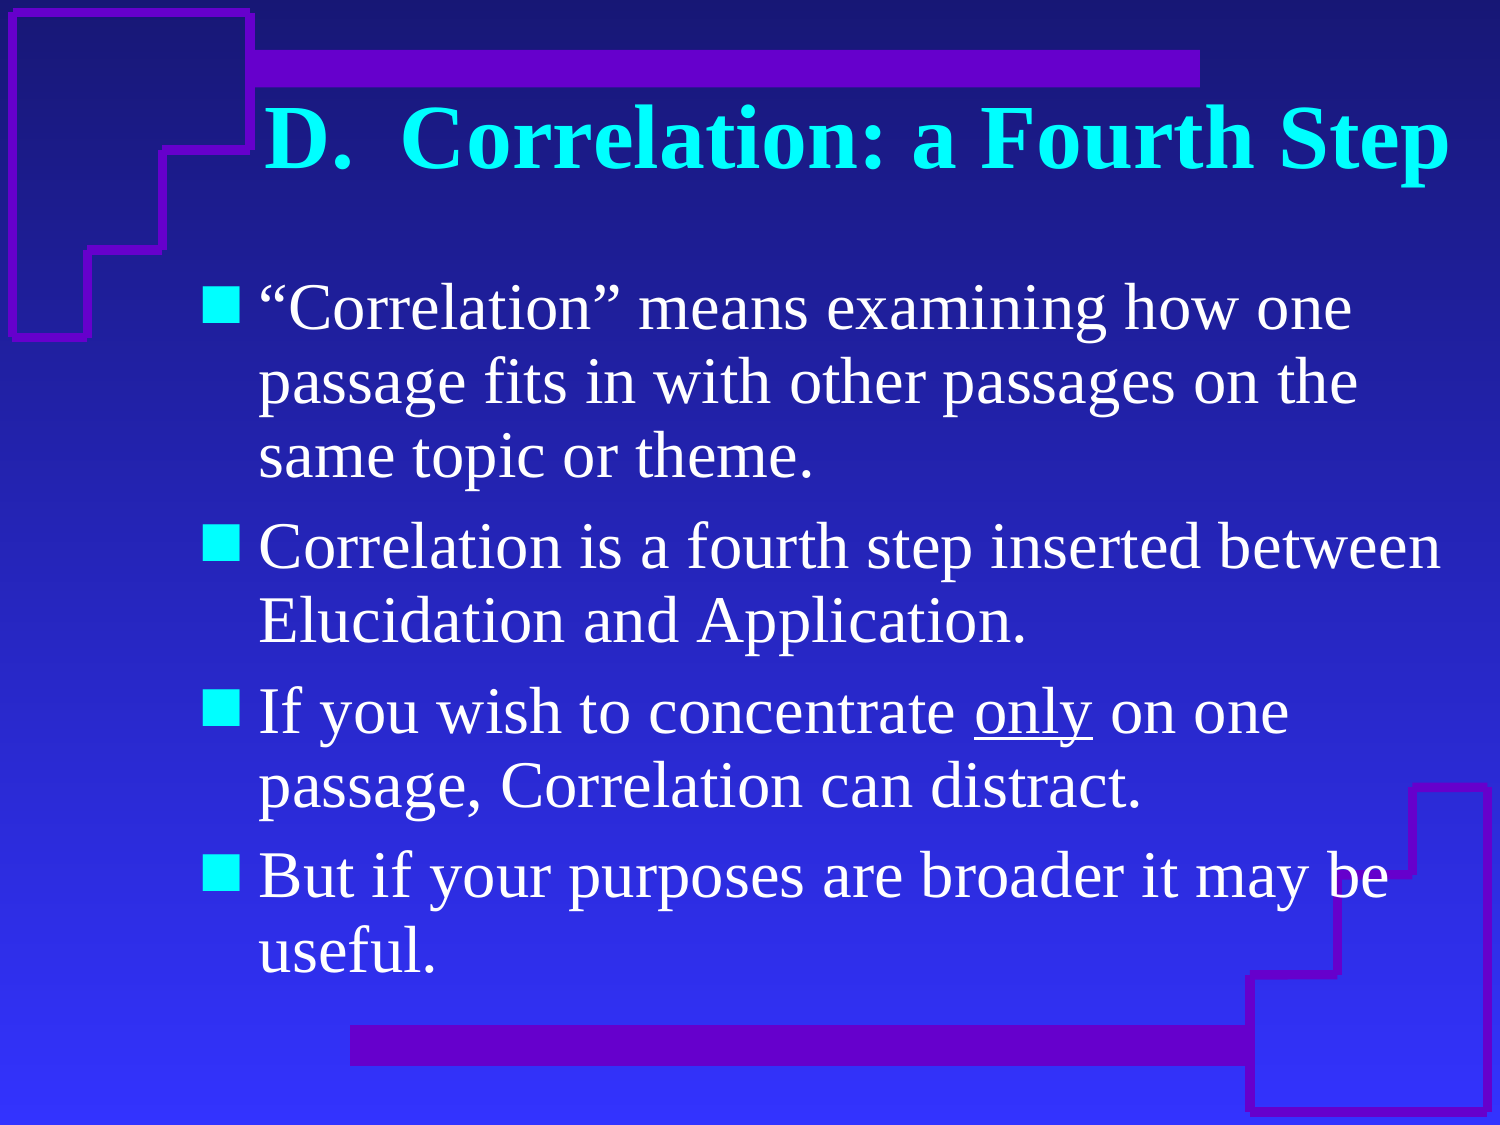

# D. Correlation: a Fourth Step
“Correlation” means examining how one passage fits in with other passages on the same topic or theme.
Correlation is a fourth step inserted between Elucidation and Application.
If you wish to concentrate only on one passage, Correlation can distract.
But if your purposes are broader it may be useful.